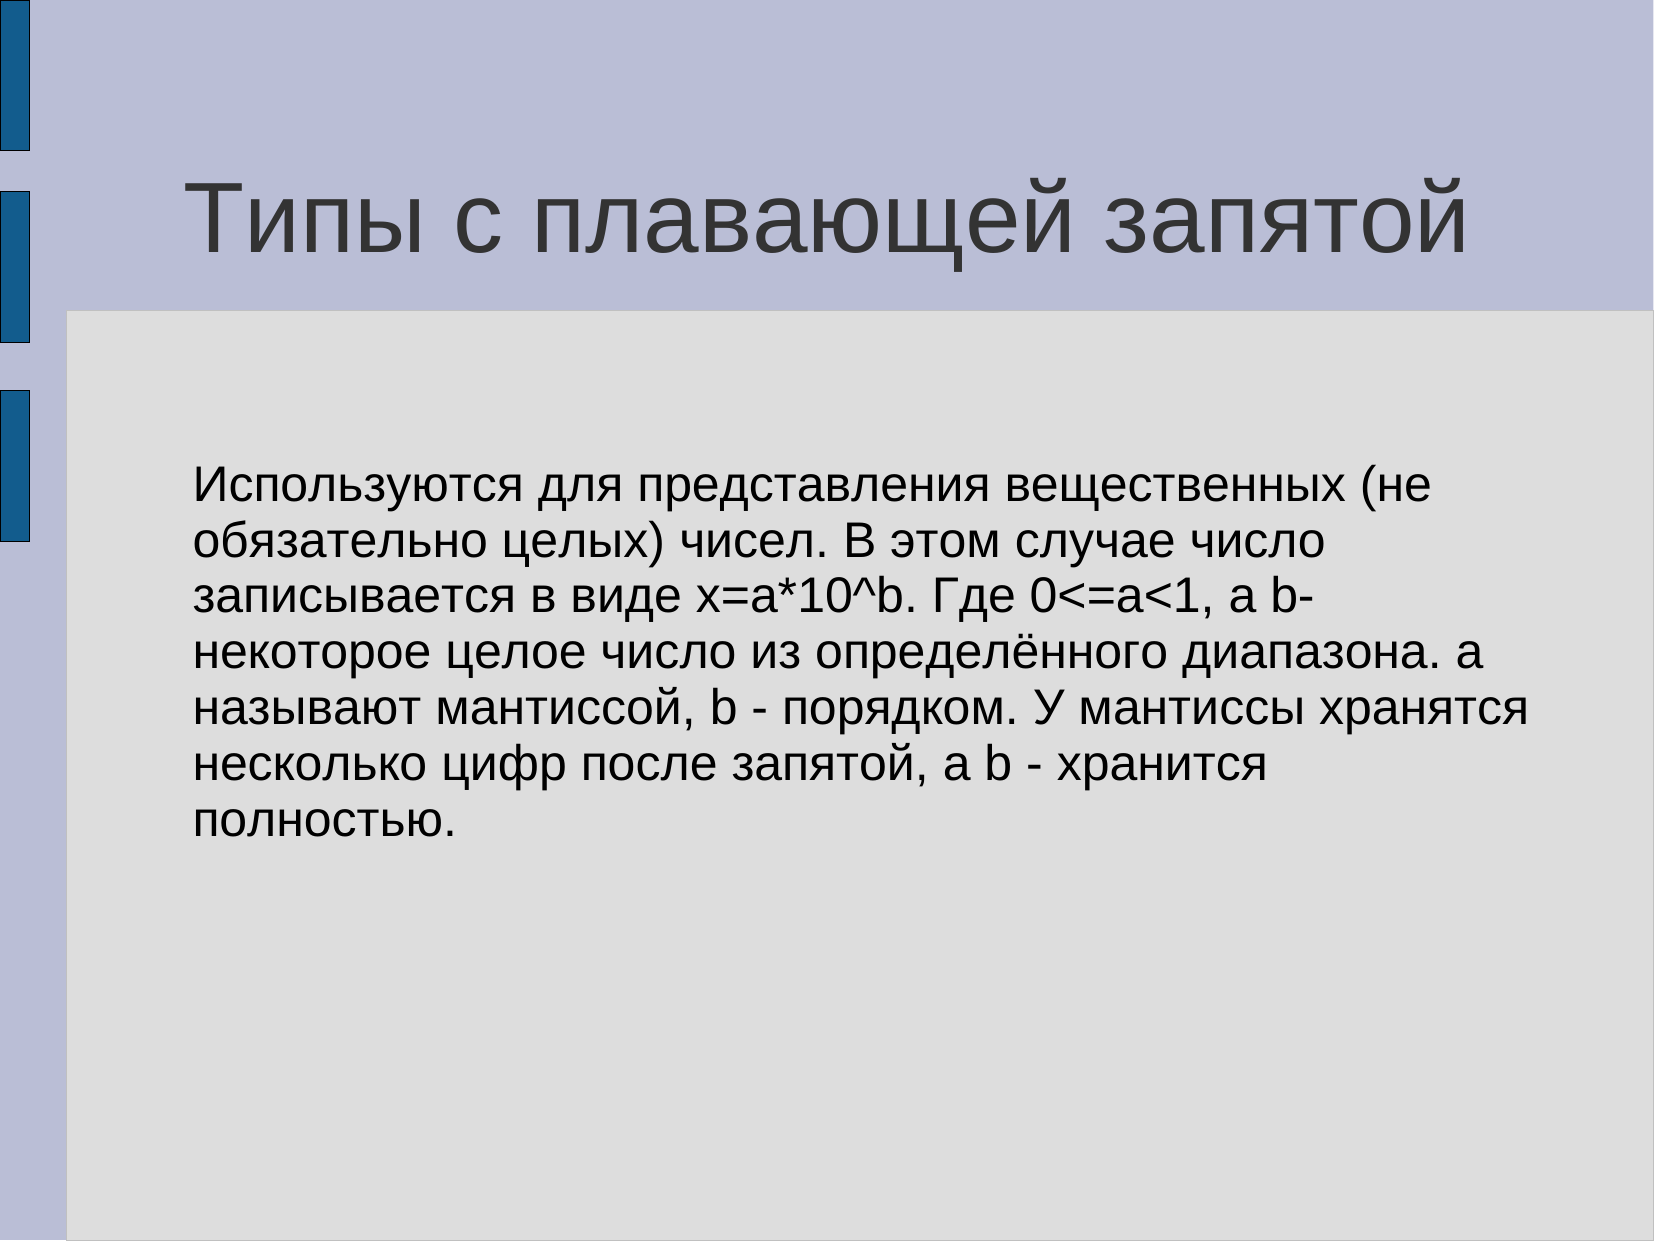

# Типы с плавающей запятой
Используются для представления вещественных (не обязательно целых) чисел. В этом случае число записывается в виде x=a*10^b. Где 0<=a<1, а b-некоторое целое число из определённого диапазона. a называют мантиссой, b - порядком. У мантиссы хранятся несколько цифр после запятой, а b - хранится полностью.